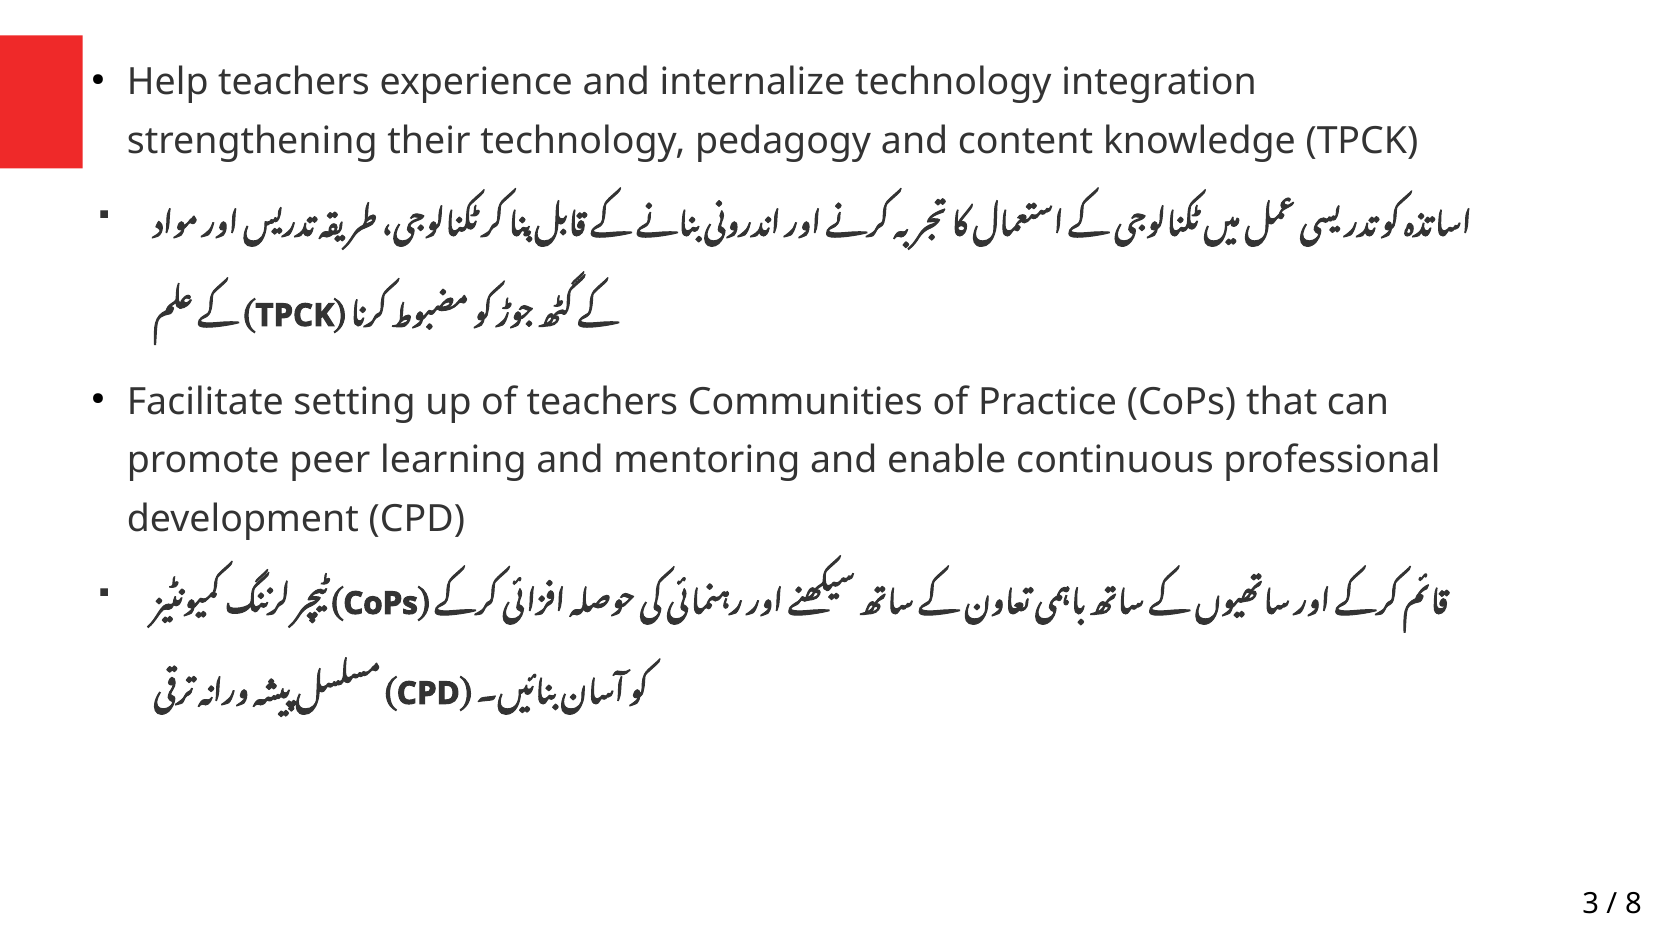

# Help teachers experience and internalize technology integration strengthening their technology, pedagogy and content knowledge (TPCK)
اساتذہ کو تدریسی عمل میں ٹکنالوجی کے استعمال کا تجربہ کرنے اور اندرونی بنانے کے قابل بنا کر ٹکنالوجی، طریقہ تدریس اور مواد کے علم (TPCK) کے گٹھ جوڑ کو مضبوط کرنا
Facilitate setting up of teachers Communities of Practice (CoPs) that can promote peer learning and mentoring and enable continuous professional development (CPD)
ٹیچر لرننگ کمیونٹیز (CoPs) قائم کرکے اور ساتھیوں کے ساتھ باہمی تعاون کے ساتھ سیکھنے اور رہنمائی کی حوصلہ افزائی کرکے مسلسل پیشہ ورانہ ترقی (CPD) کو آسان بنائیں۔
3